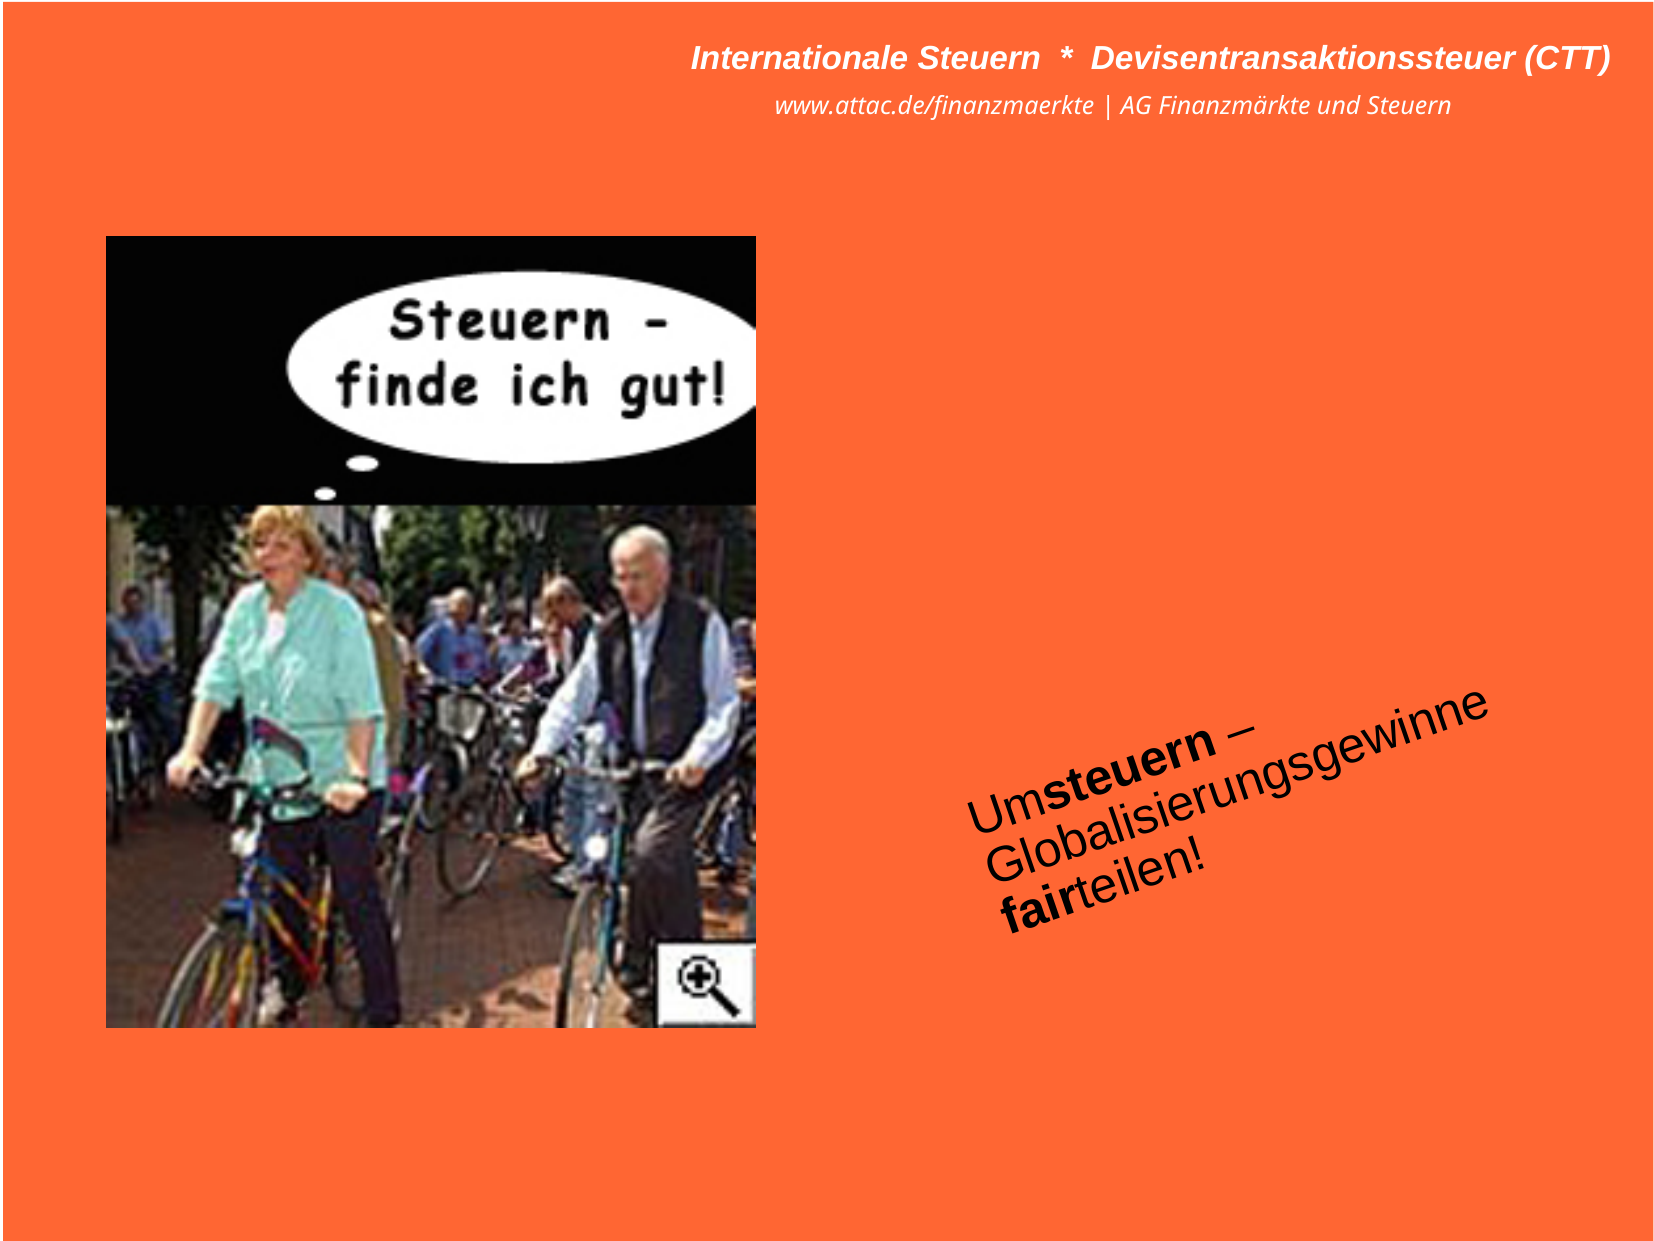

Internationale Steuern * Devisentransaktionssteuer (CTT)
www.attac.de/finanzmaerkte | AG Finanzmärkte und Steuern
Umsteuern – Globalisierungsgewinne fairteilen!